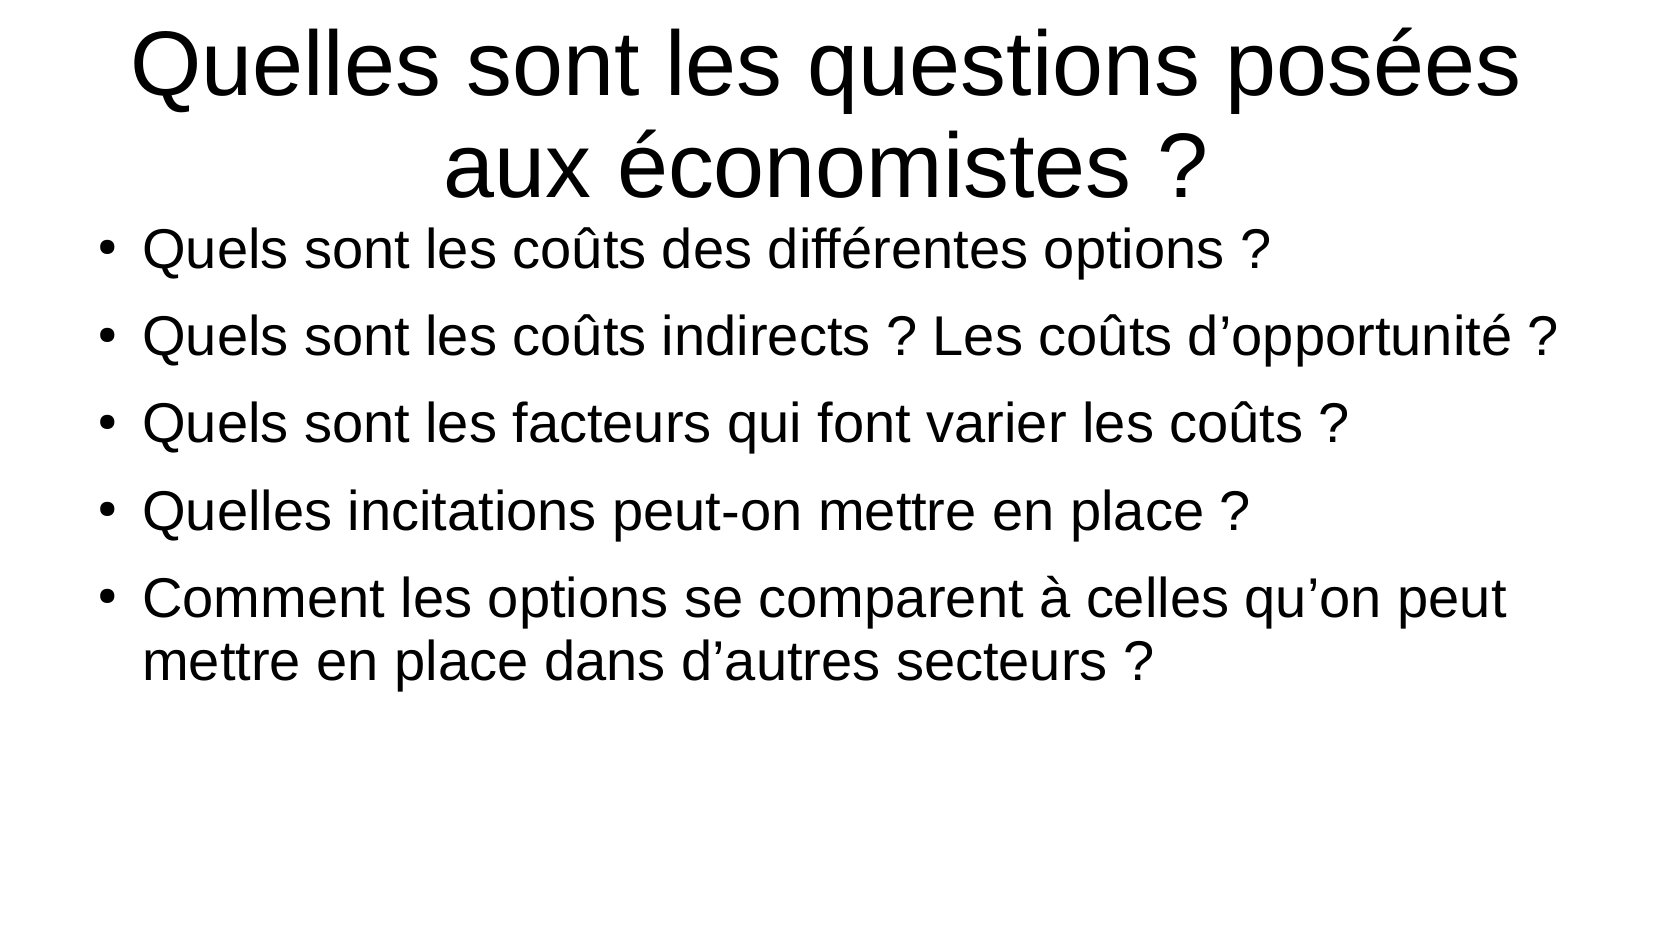

# Quelles sont les questions posées aux économistes ?
Quels sont les coûts des différentes options ?
Quels sont les coûts indirects ? Les coûts d’opportunité ?
Quels sont les facteurs qui font varier les coûts ?
Quelles incitations peut-on mettre en place ?
Comment les options se comparent à celles qu’on peut mettre en place dans d’autres secteurs ?